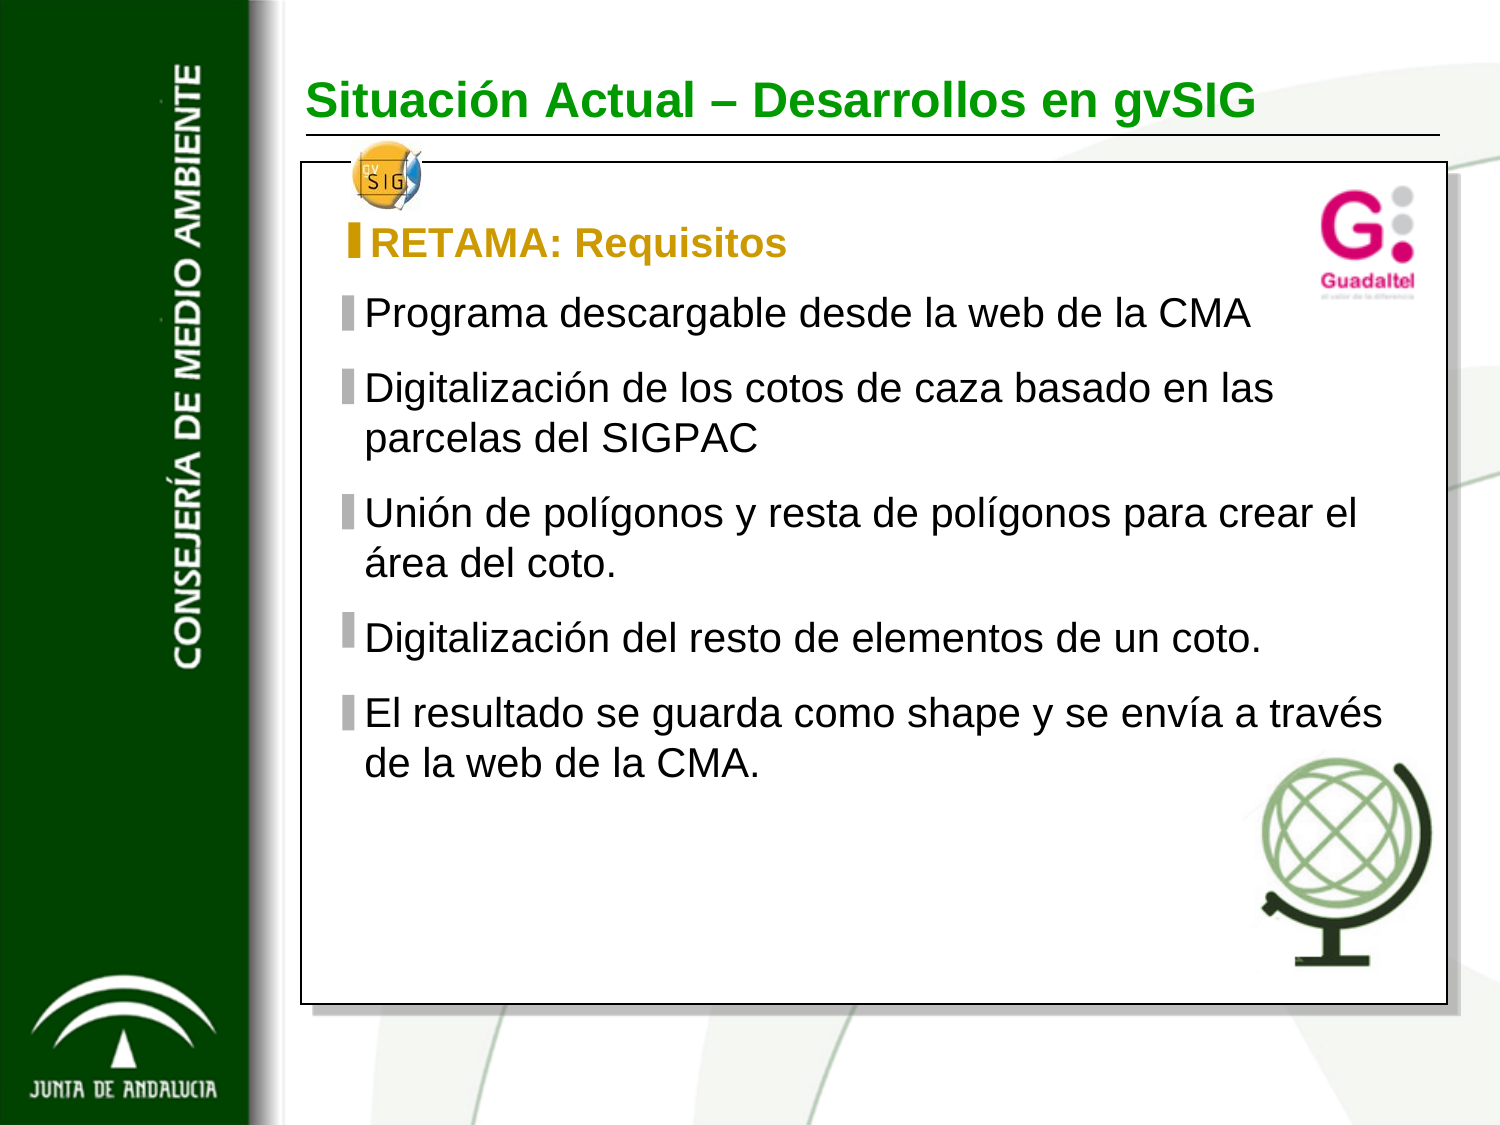

Situación Actual – Desarrollos en gvSIG
RETAMA: Requisitos
Programa descargable desde la web de la CMA
Digitalización de los cotos de caza basado en las parcelas del SIGPAC
Unión de polígonos y resta de polígonos para crear el área del coto.
Digitalización del resto de elementos de un coto.
El resultado se guarda como shape y se envía a través de la web de la CMA.